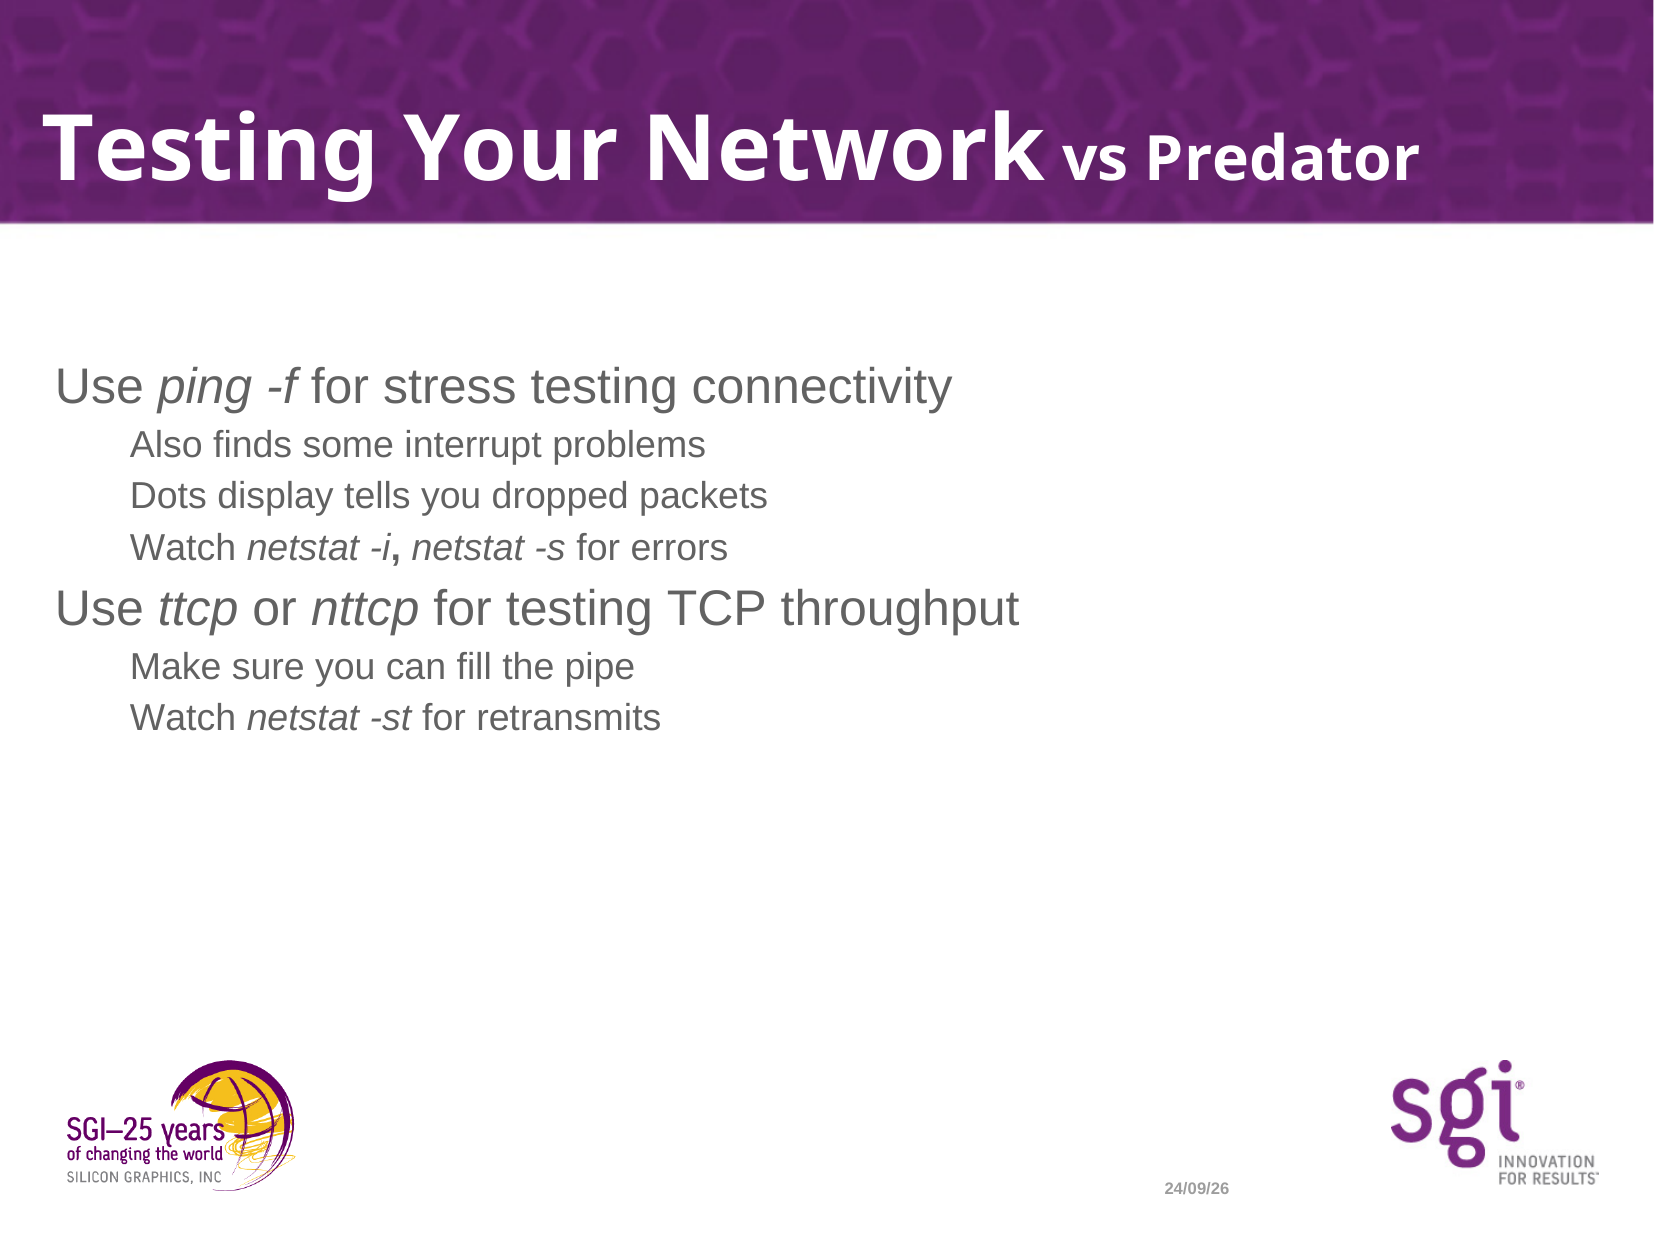

# Testing Your Network vs Predator
Use ping -f for stress testing connectivity
Also finds some interrupt problems
Dots display tells you dropped packets
Watch netstat -i, netstat -s for errors
Use ttcp or nttcp for testing TCP throughput
Make sure you can fill the pipe
Watch netstat -st for retransmits